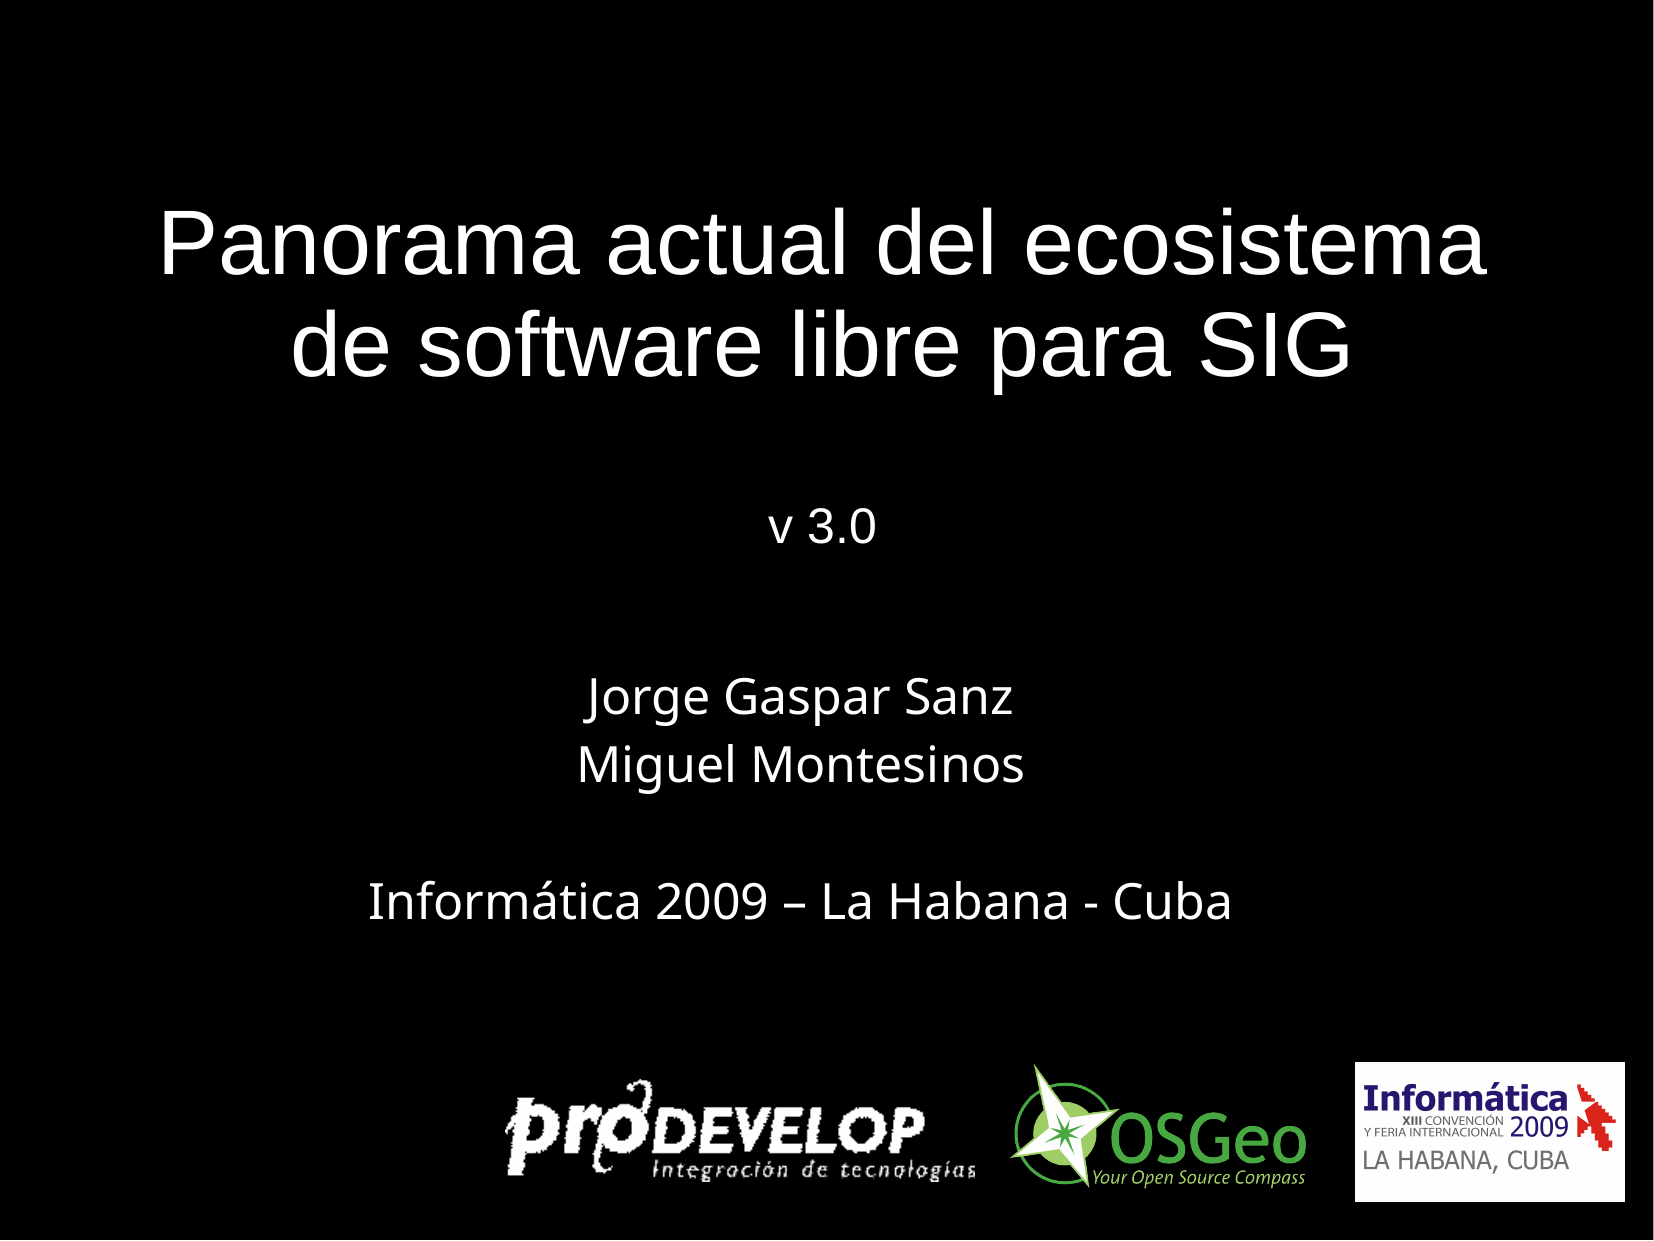

# Panorama actual del ecosistema de software libre para SIG v 3.0
Jorge Gaspar Sanz
Miguel Montesinos
Informática 2009 – La Habana - Cuba